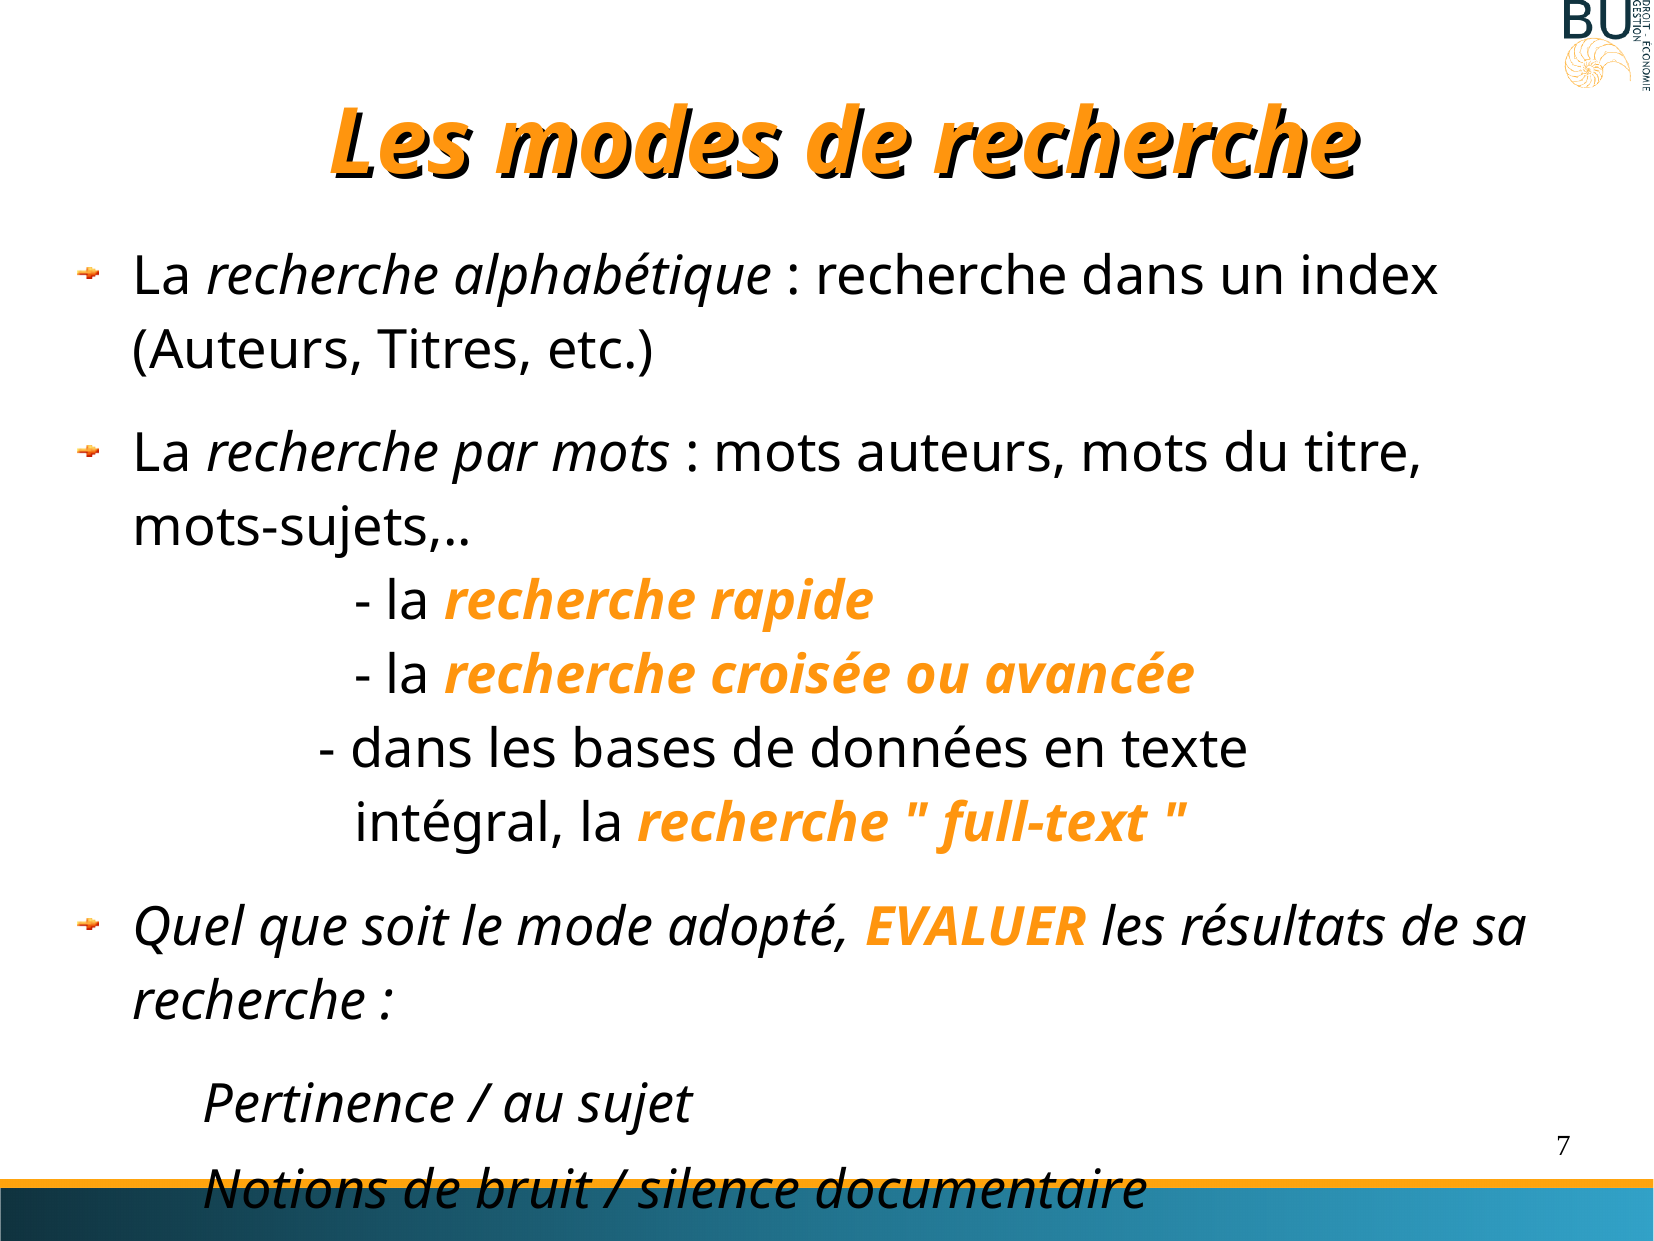

# Les modes de recherche
La recherche alphabétique : recherche dans un index (Auteurs, Titres, etc.)
La recherche par mots : mots auteurs, mots du titre, mots-sujets,..
			- la recherche rapide
			- la recherche croisée ou avancée
	 - dans les bases de données en texte 							intégral, la recherche " full-text "
Quel que soit le mode adopté, EVALUER les résultats de sa recherche :
 Pertinence / au sujet
 Notions de bruit / silence documentaire
7